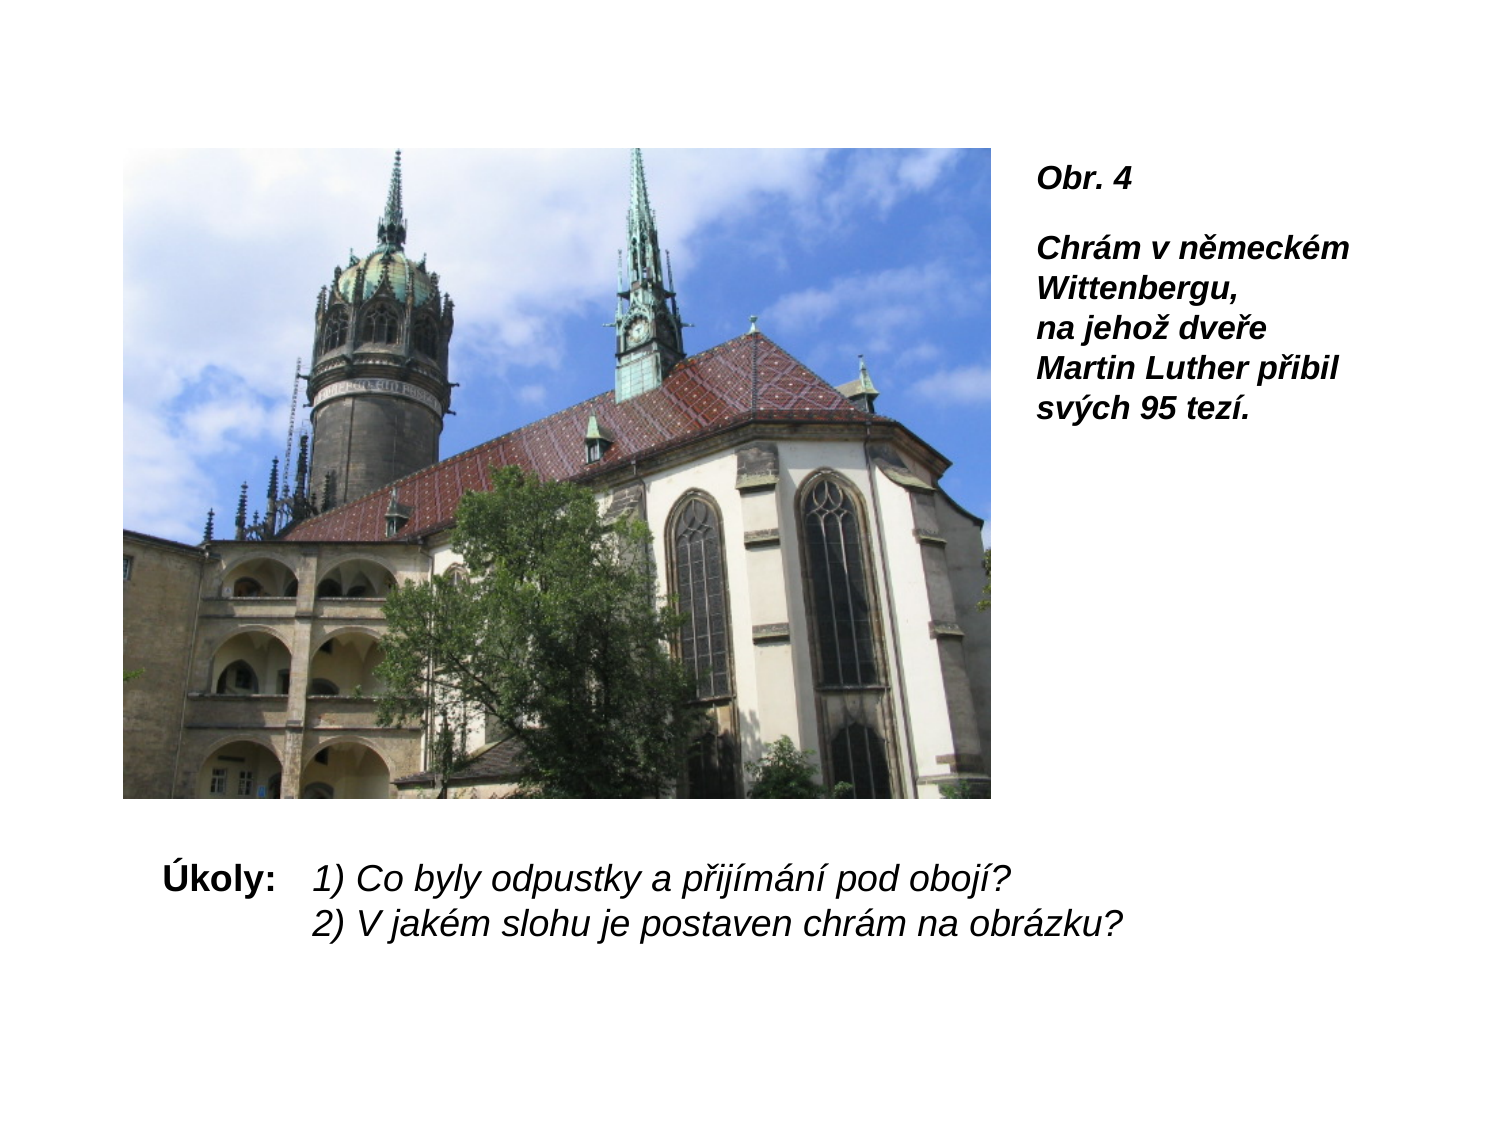

Obr. 4
Chrám v německém Wittenbergu,
na jehož dveře Martin Luther přibil
svých 95 tezí.
Úkoly:	1) Co byly odpustky a přijímání pod obojí?
	2) V jakém slohu je postaven chrám na obrázku?